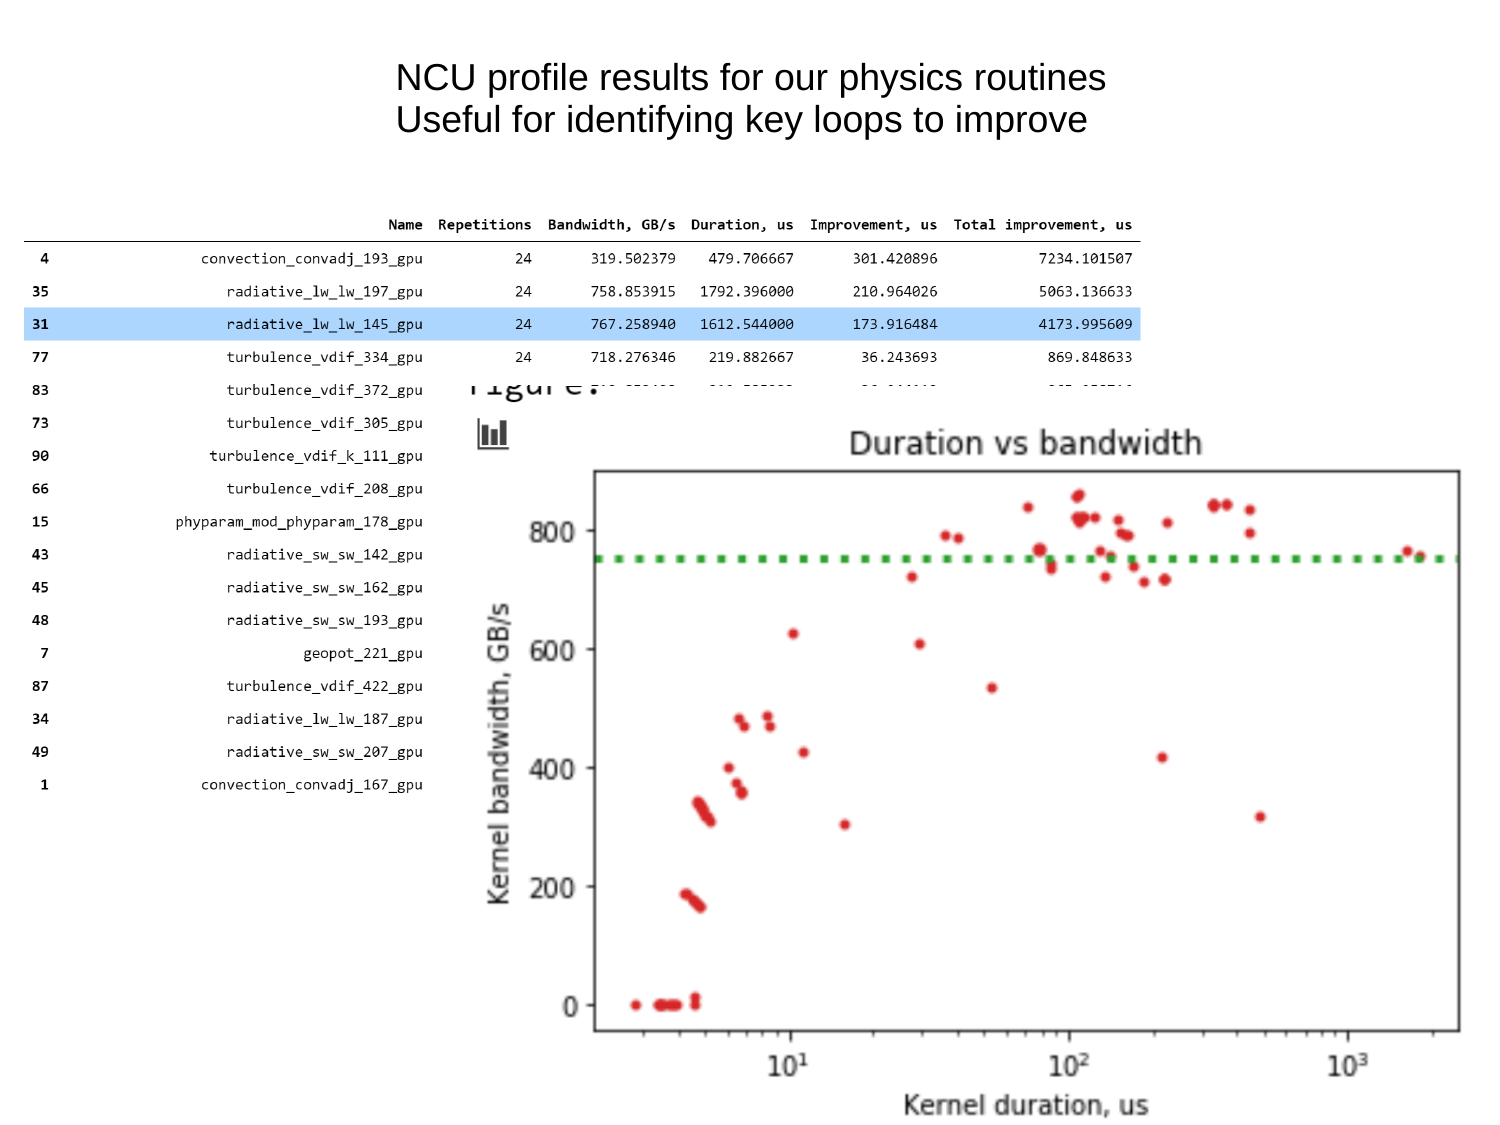

NCU profile results for our physics routines
Useful for identifying key loops to improve